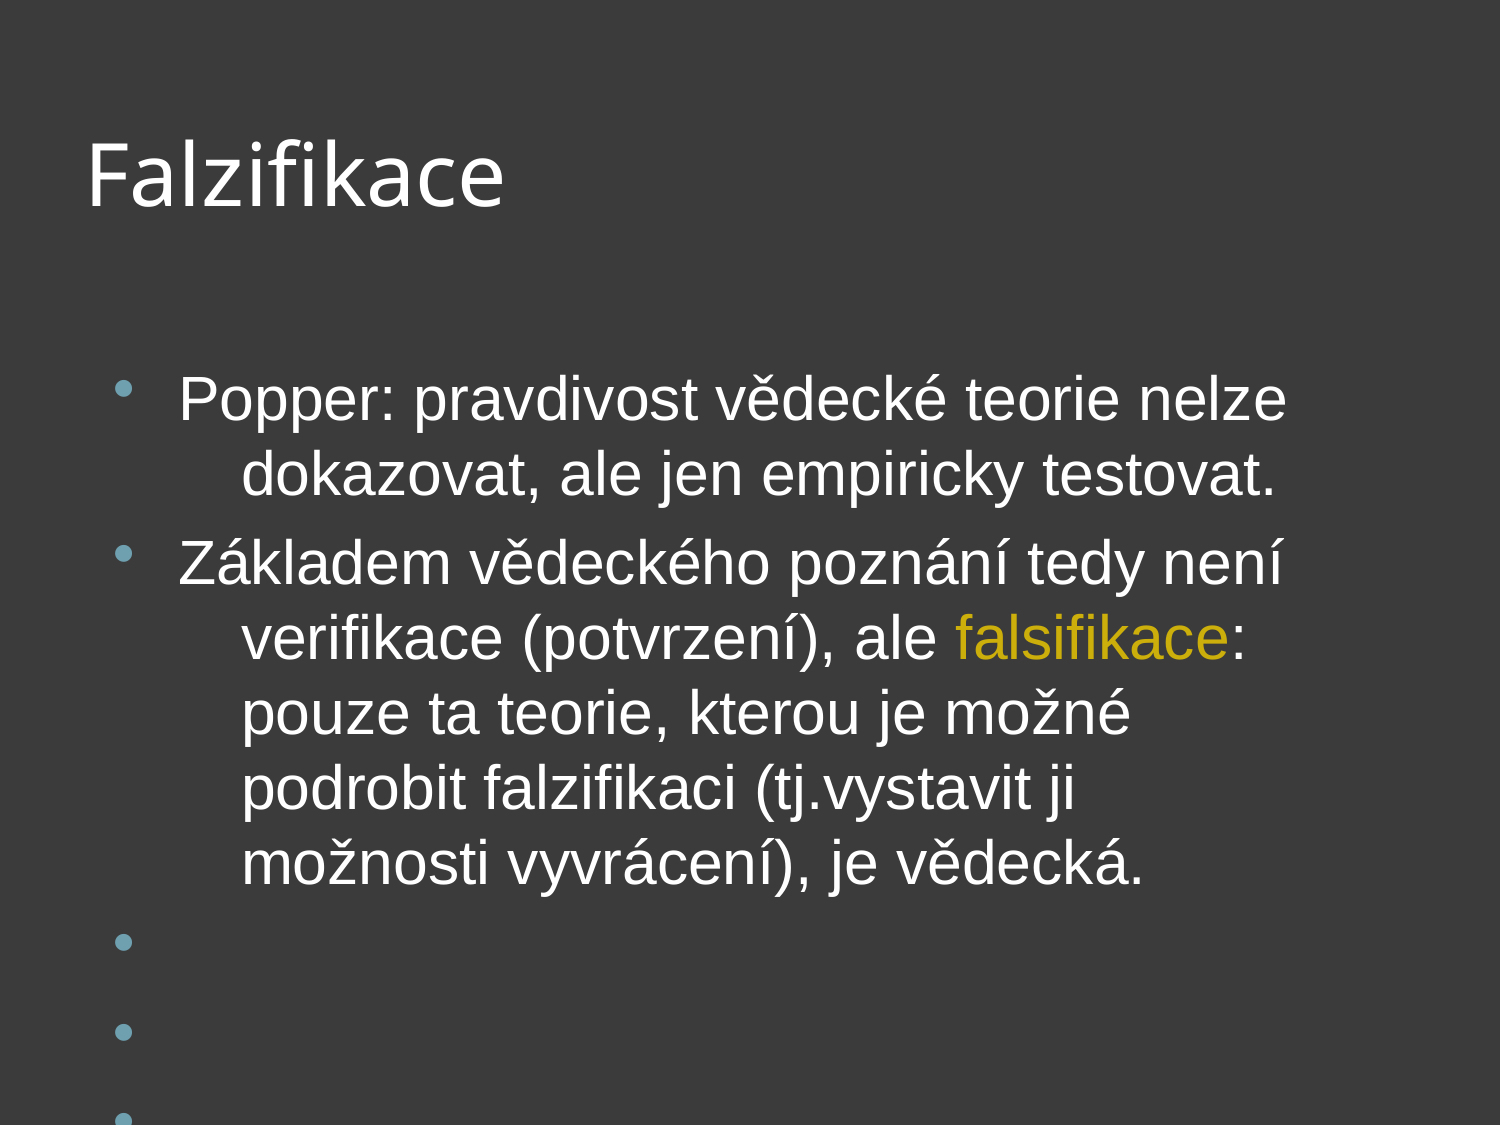

# Falzifikace
Popper: pravdivost vědecké teorie nelze dokazovat, ale jen empiricky testovat.
Základem vědeckého poznání tedy není verifikace (potvrzení), ale falsifikace: pouze ta teorie, kterou je možné podrobit falzifikaci (tj.vystavit ji možnosti vyvrácení), je vědecká.